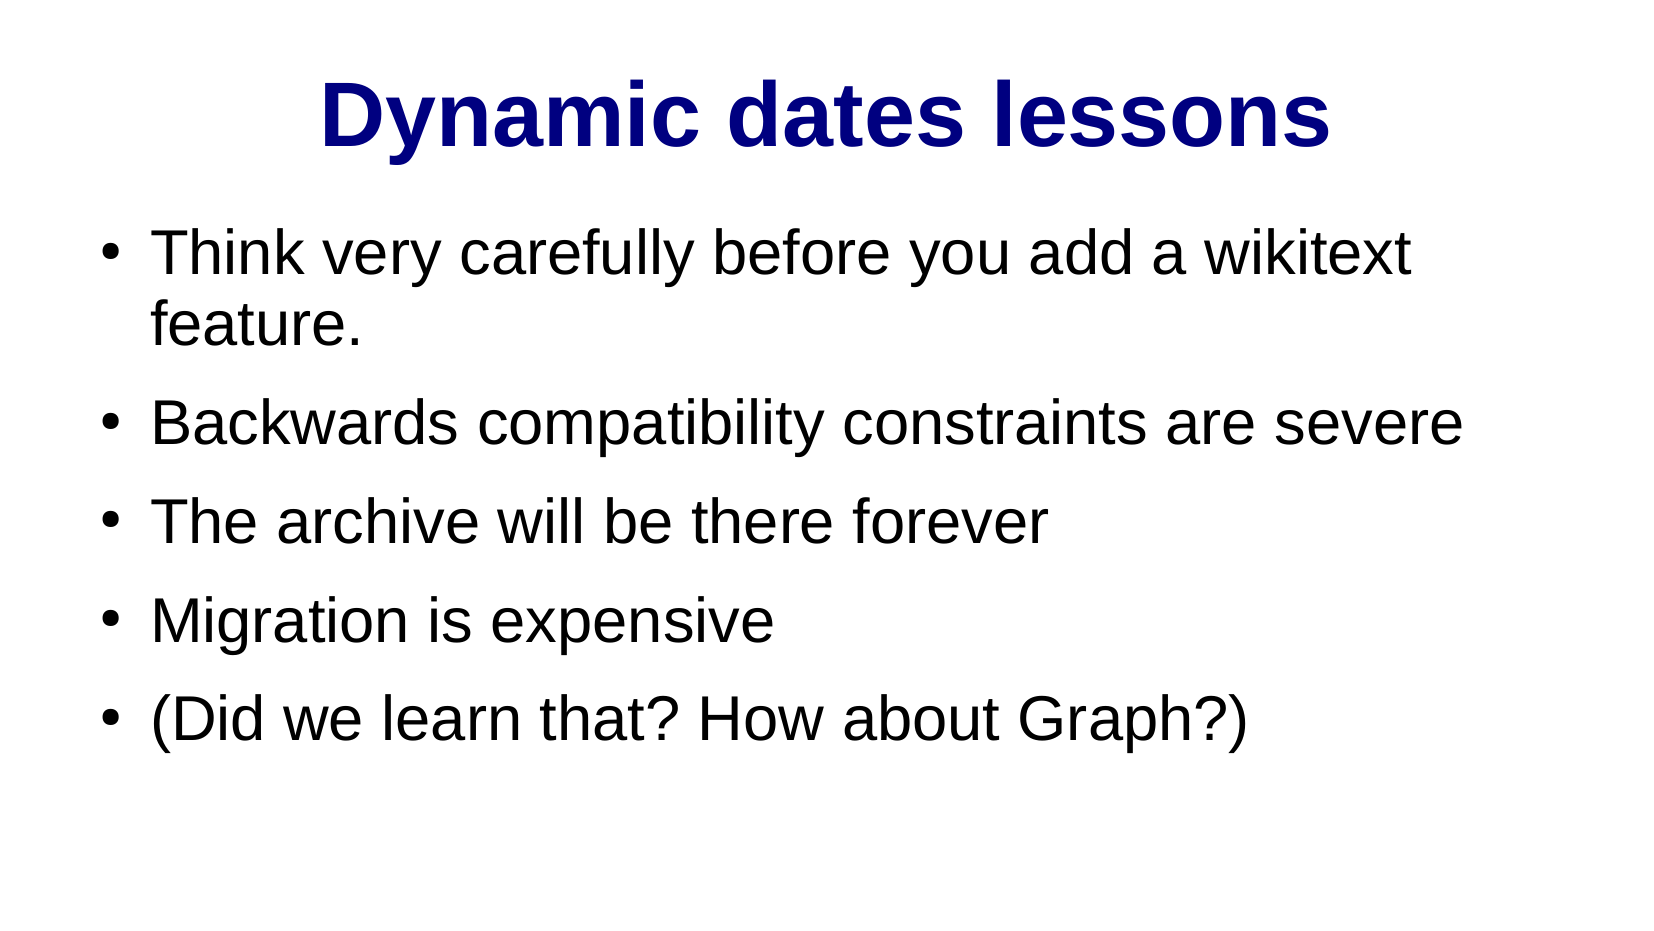

# Dynamic dates lessons
Think very carefully before you add a wikitext feature.
Backwards compatibility constraints are severe
The archive will be there forever
Migration is expensive
(Did we learn that? How about Graph?)